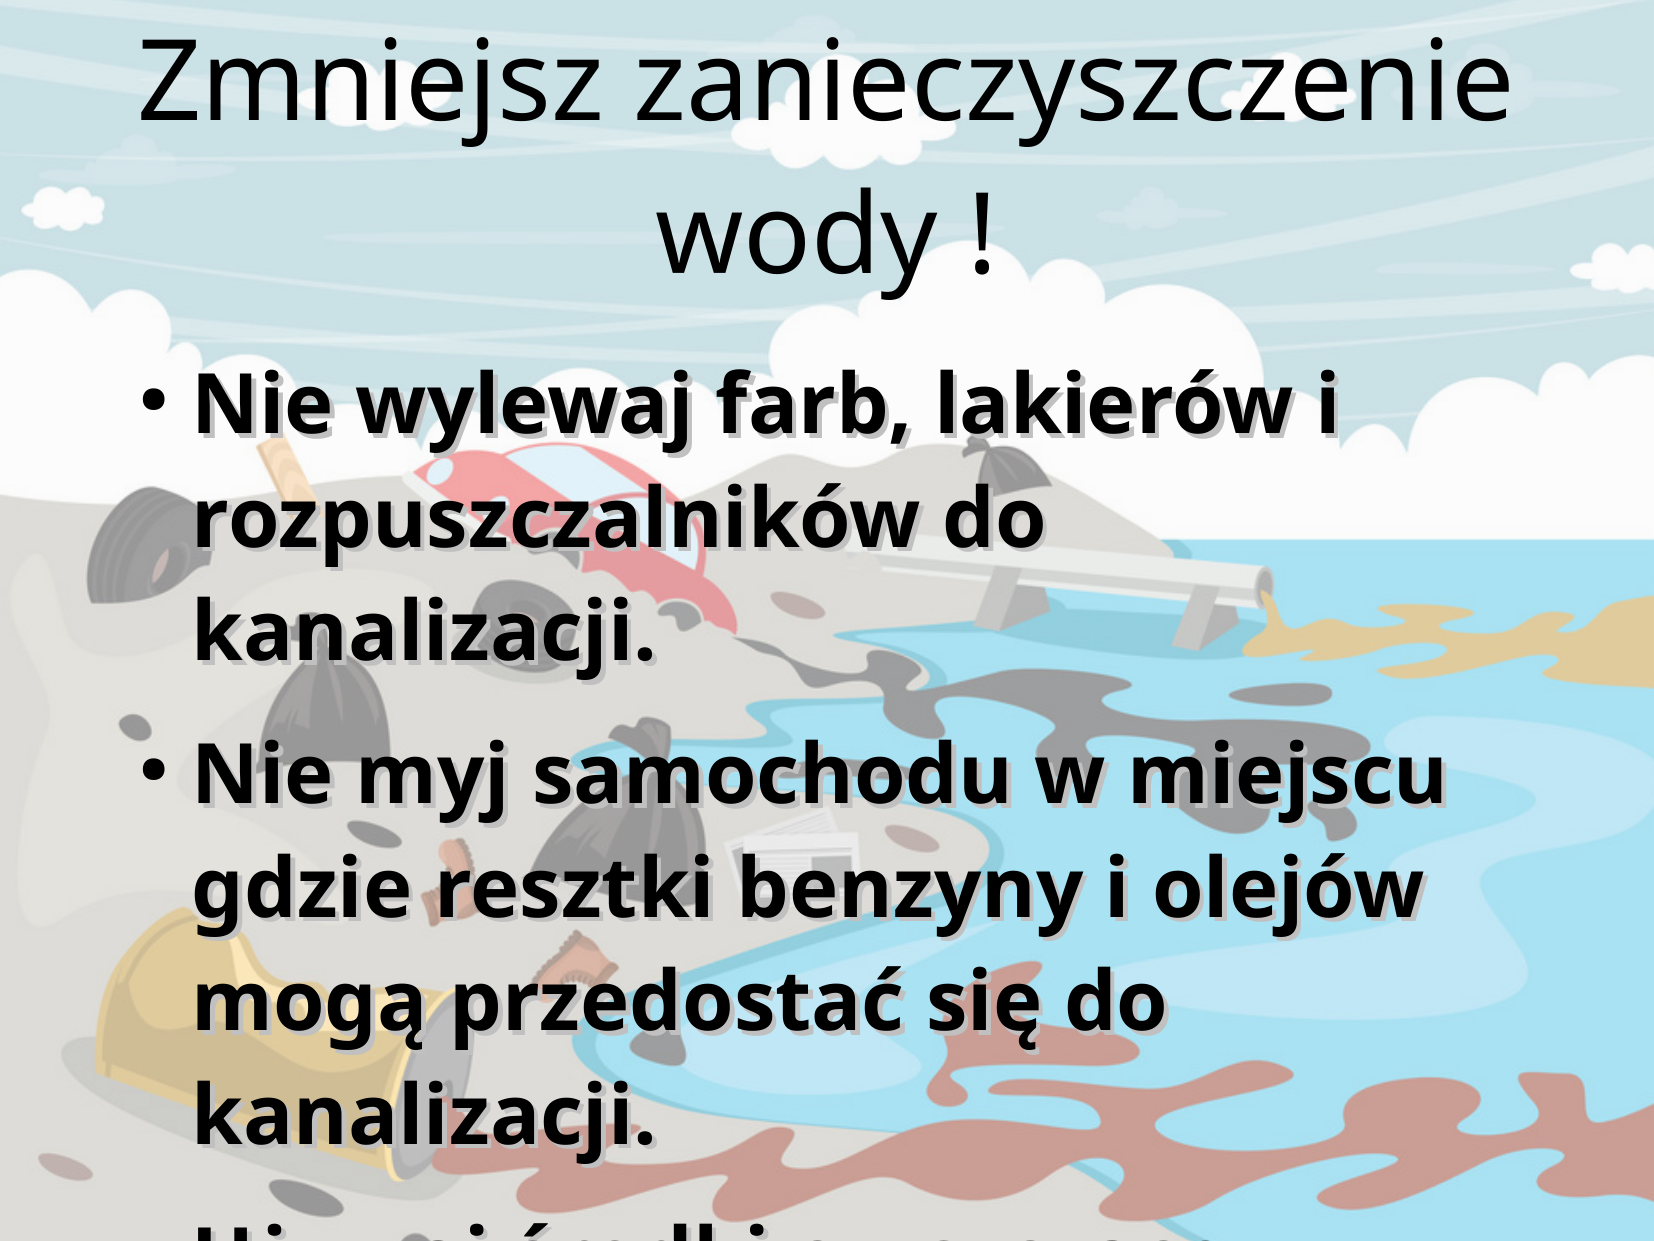

# Zmniejsz zanieczyszczenie wody !
Nie wylewaj farb, lakierów i rozpuszczalników do kanalizacji.
Nie myj samochodu w miejscu gdzie resztki benzyny i olejów mogą przedostać się do kanalizacji.
Używaj środki czyszczące bezpieczne dla środowiska.